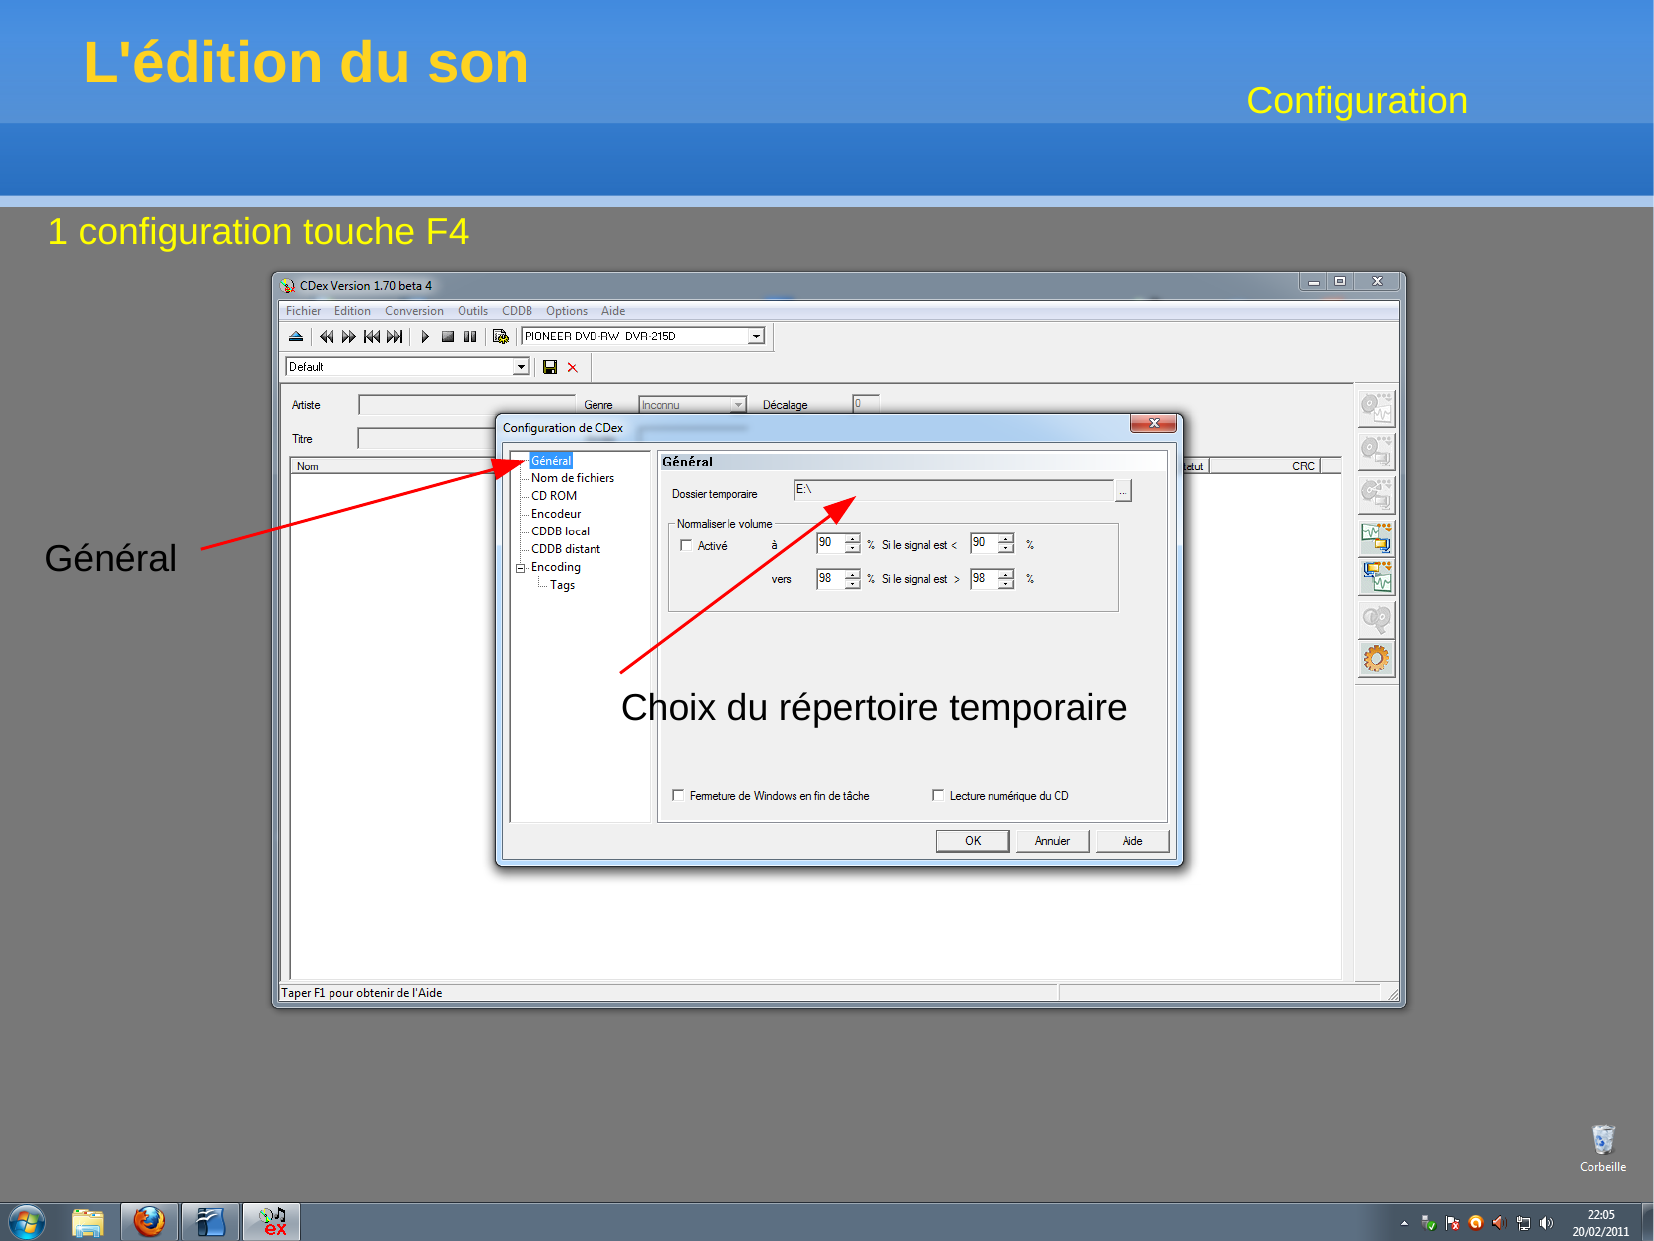

L'édition du son
 Configuration
1 configuration touche F4
#
Général
Choix du répertoire temporaire